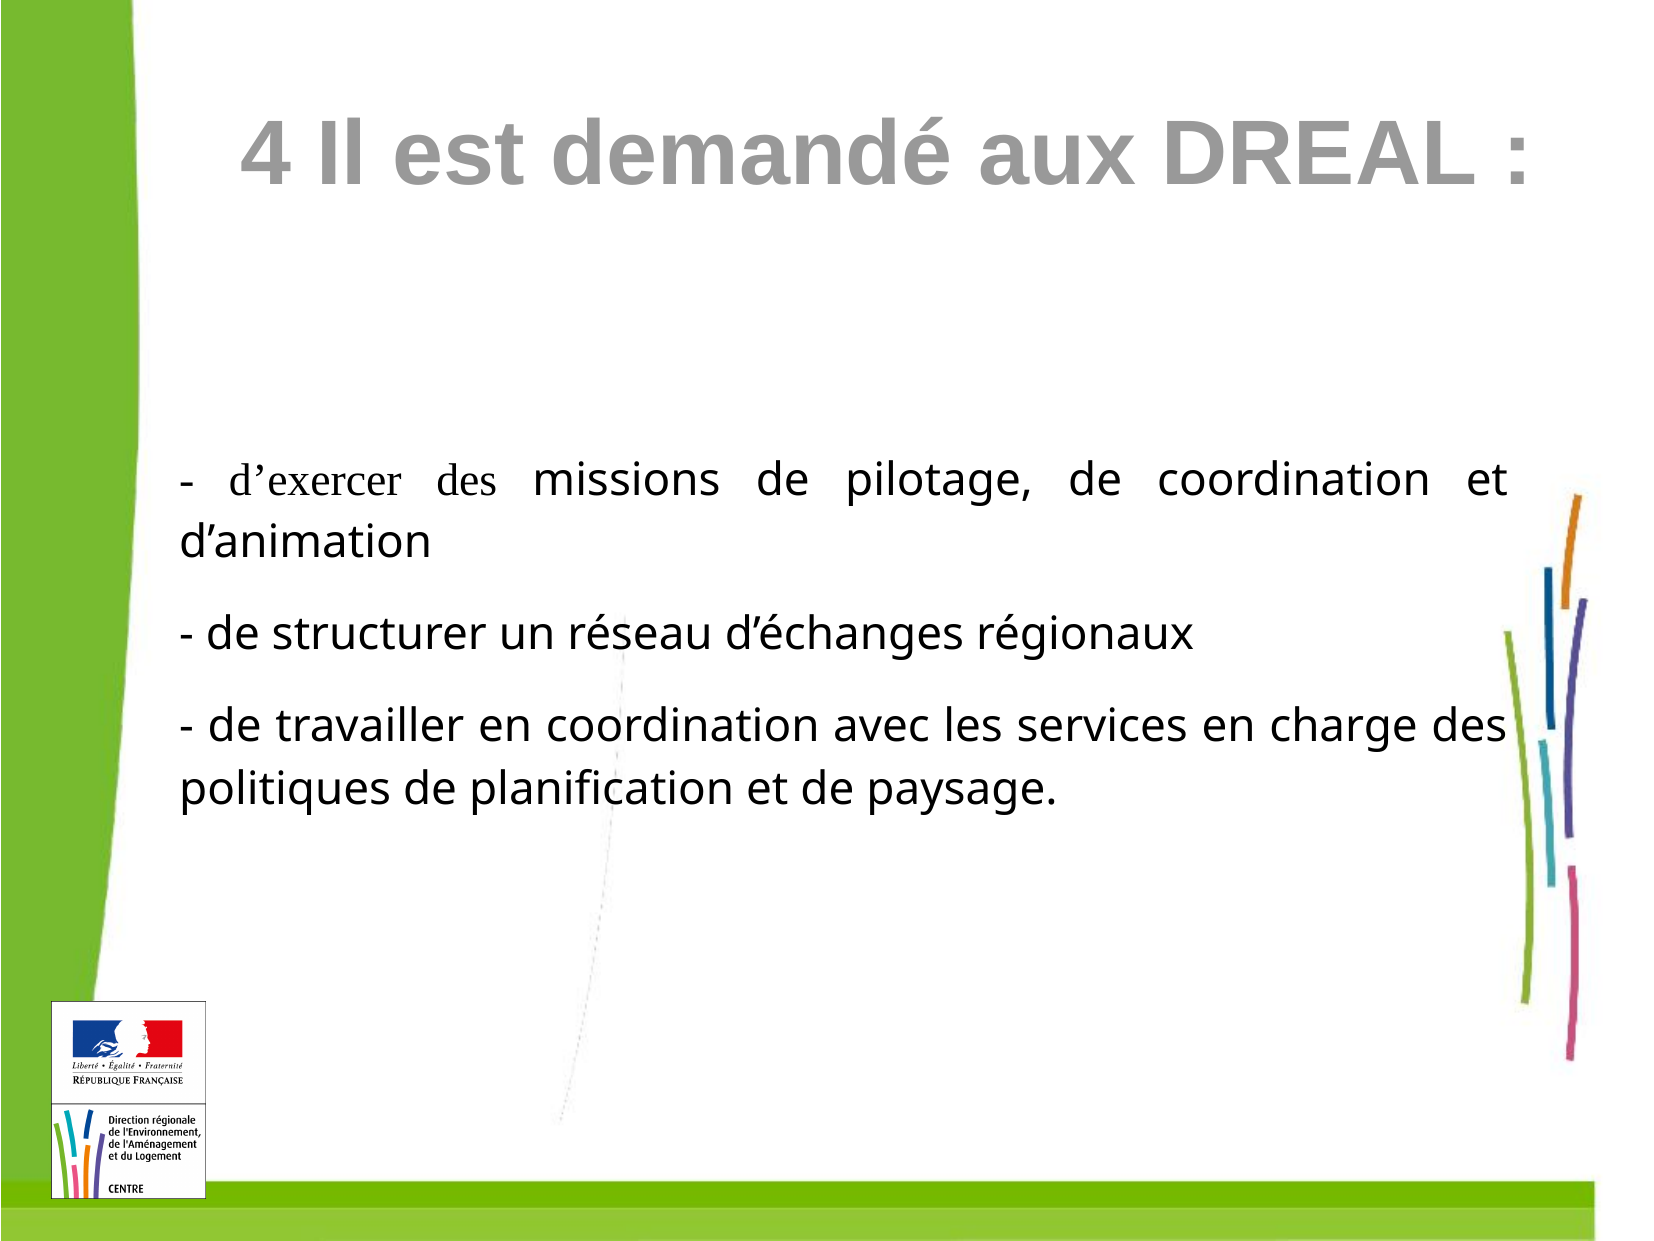

# 4 Il est demandé aux DREAL :
- d’exercer des missions de pilotage, de coordination et d’animation
- de structurer un réseau d’échanges régionaux
- de travailler en coordination avec les services en charge des politiques de planification et de paysage.